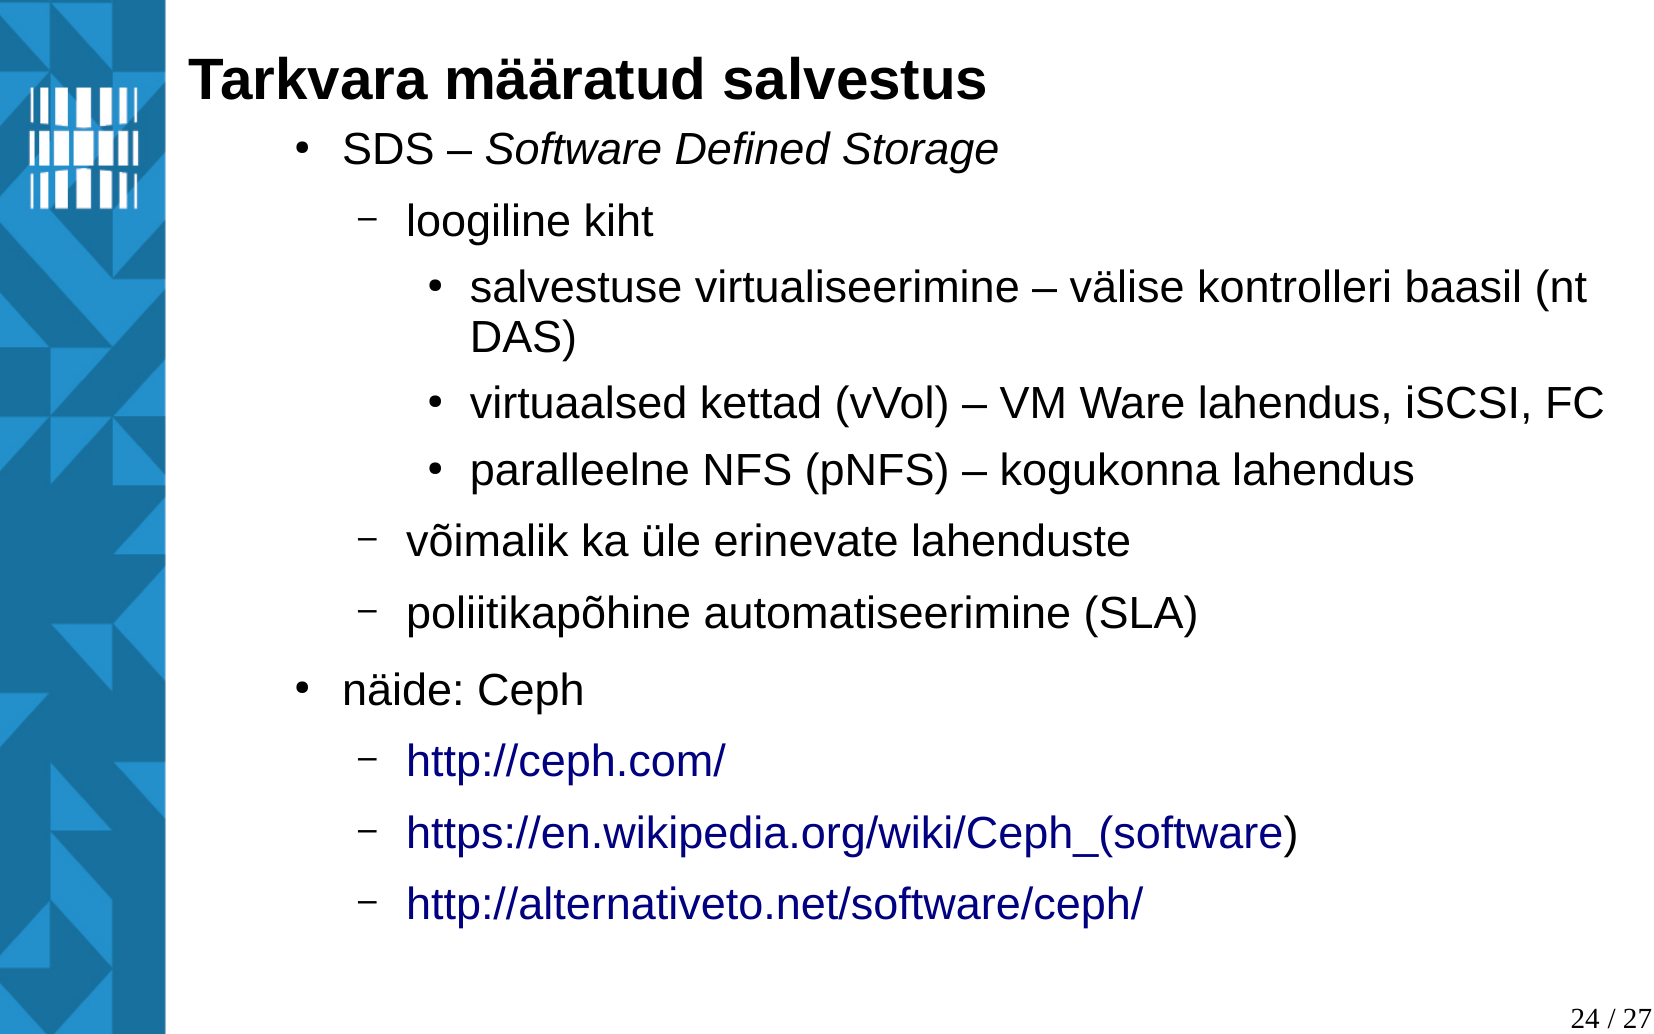

# Tarkvara määratud salvestus
SDS – Software Defined Storage
loogiline kiht
salvestuse virtualiseerimine – välise kontrolleri baasil (nt DAS)
virtuaalsed kettad (vVol) – VM Ware lahendus, iSCSI, FC
paralleelne NFS (pNFS) – kogukonna lahendus
võimalik ka üle erinevate lahenduste
poliitikapõhine automatiseerimine (SLA)
näide: Ceph
http://ceph.com/
https://en.wikipedia.org/wiki/Ceph_(software)
http://alternativeto.net/software/ceph/